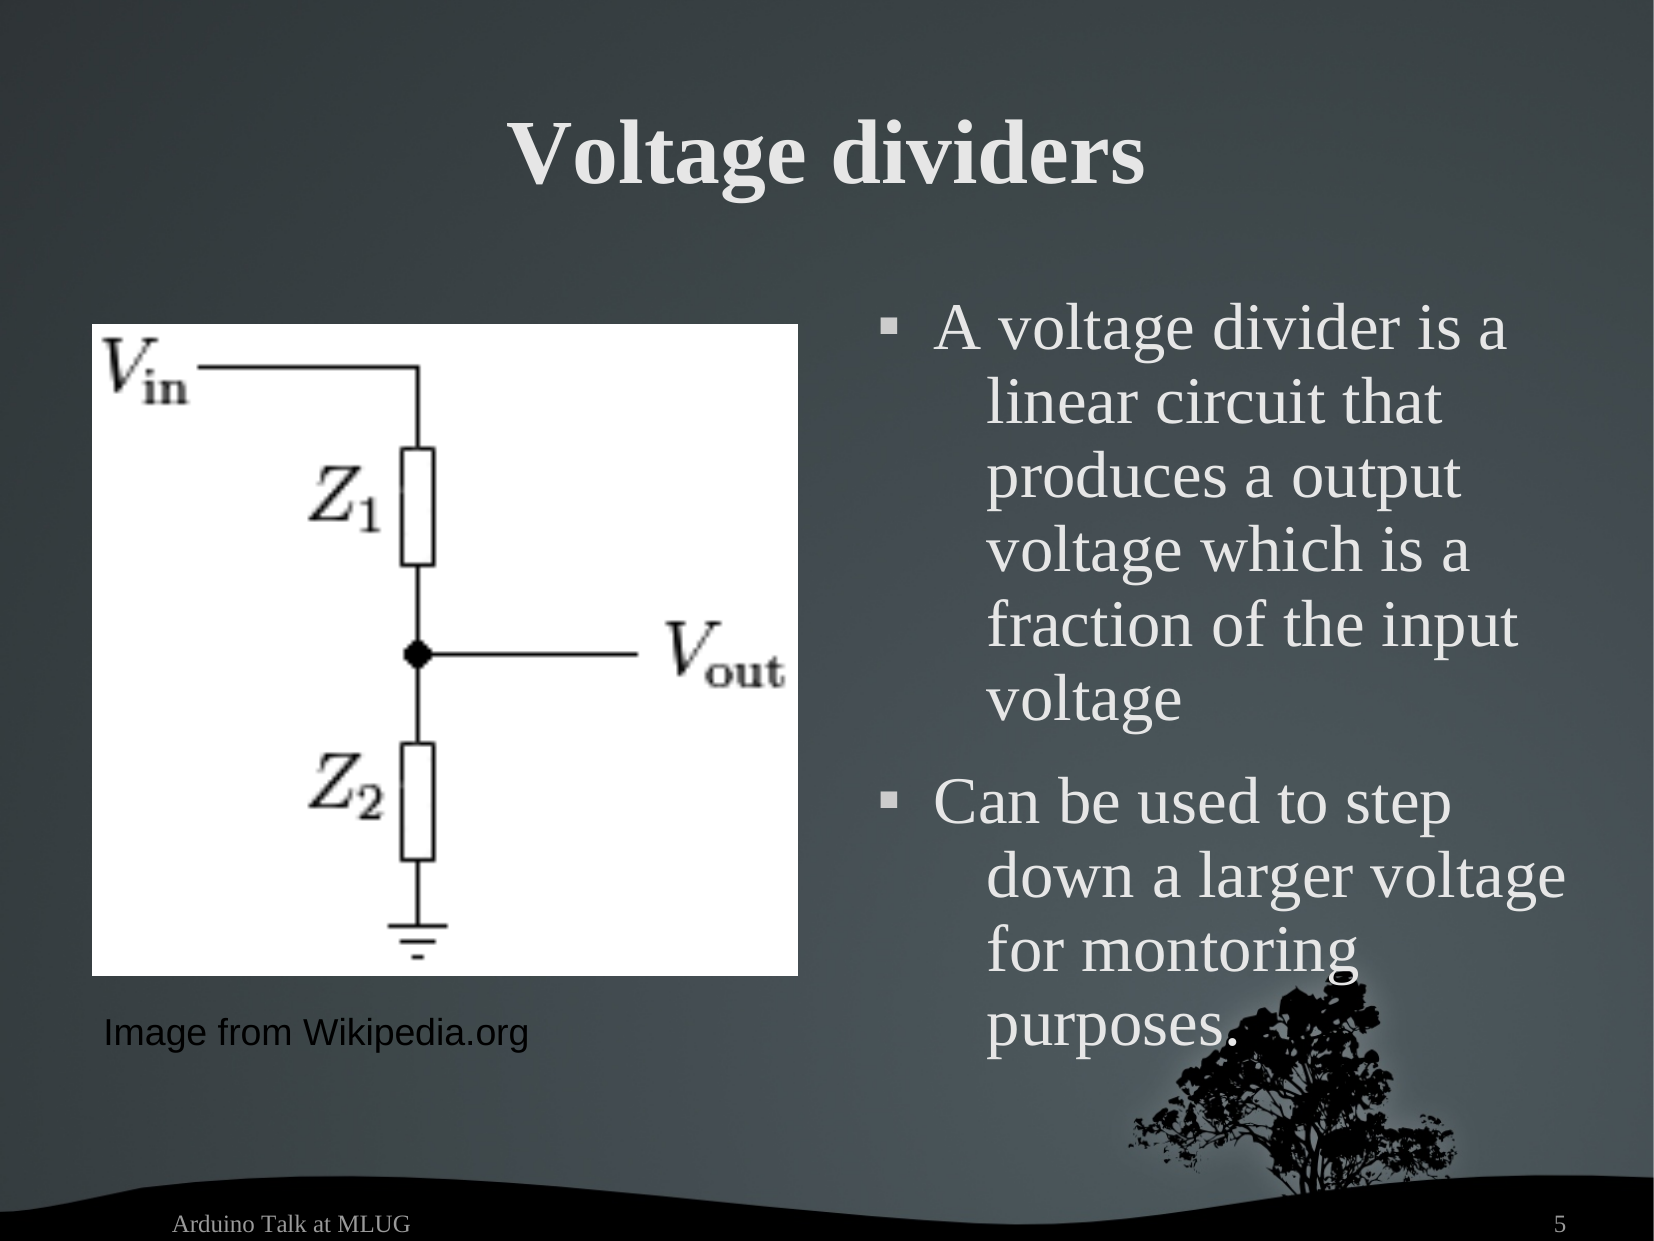

# Voltage dividers
A voltage divider is a linear circuit that produces a output voltage which is a fraction of the input voltage
Can be used to step down a larger voltage for montoring purposes.
Image from Wikipedia.org
Arduino Talk at MLUG
5